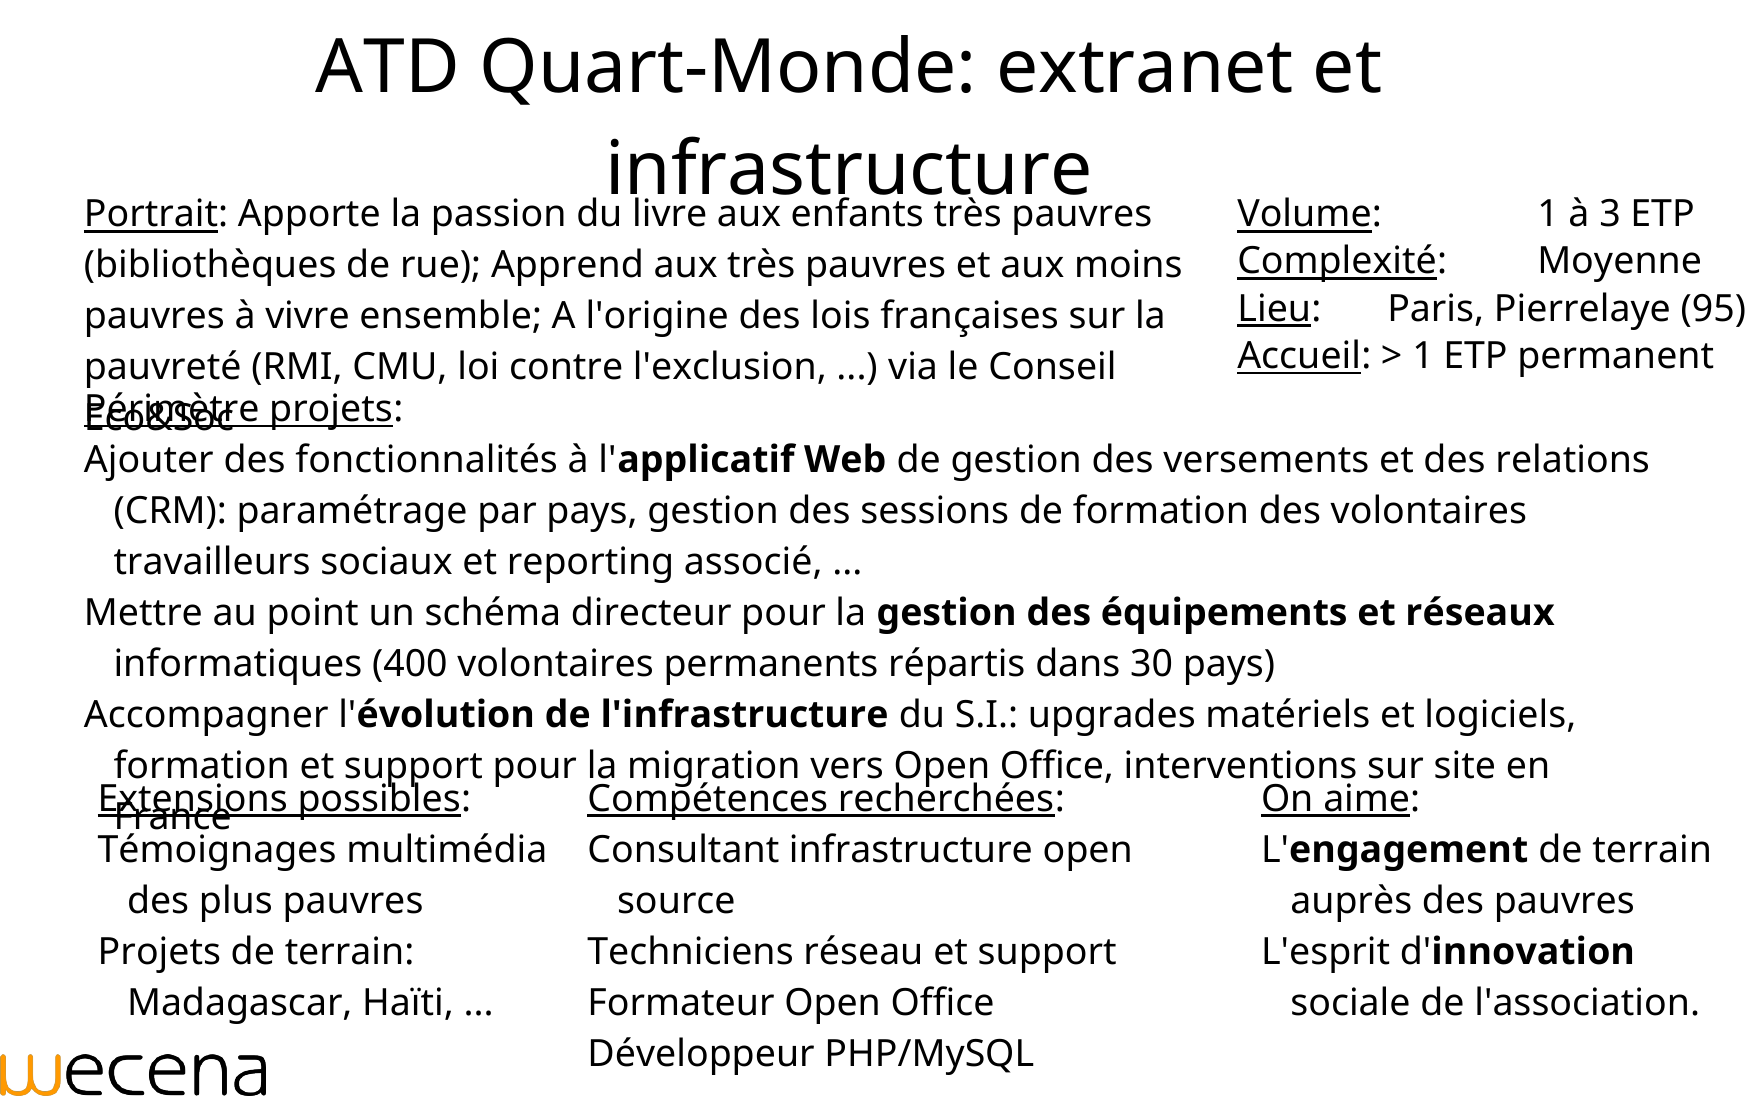

# ATD Quart-Monde: extranet et infrastructure
Portrait: Apporte la passion du livre aux enfants très pauvres (bibliothèques de rue); Apprend aux très pauvres et aux moins pauvres à vivre ensemble; A l'origine des lois françaises sur la pauvreté (RMI, CMU, loi contre l'exclusion, ...) via le Conseil Eco&Soc
Volume:		1 à 3 ETP
Complexité: 	Moyenne
Lieu: 	Paris, Pierrelaye (95)
Accueil: > 1 ETP permanent
Périmètre projets:
Ajouter des fonctionnalités à l'applicatif Web de gestion des versements et des relations (CRM): paramétrage par pays, gestion des sessions de formation des volontaires travailleurs sociaux et reporting associé, ...
Mettre au point un schéma directeur pour la gestion des équipements et réseaux informatiques (400 volontaires permanents répartis dans 30 pays)
Accompagner l'évolution de l'infrastructure du S.I.: upgrades matériels et logiciels, formation et support pour la migration vers Open Office, interventions sur site en France
Extensions possibles:
Témoignages multimédia
des plus pauvres
Projets de terrain:
Madagascar, Haïti, ...
Compétences recherchées:
Consultant infrastructure open
source
Techniciens réseau et support
Formateur Open Office
Développeur PHP/MySQL
On aime:
L'engagement de terrain
auprès des pauvres
L'esprit d'innovation
sociale de l'association.